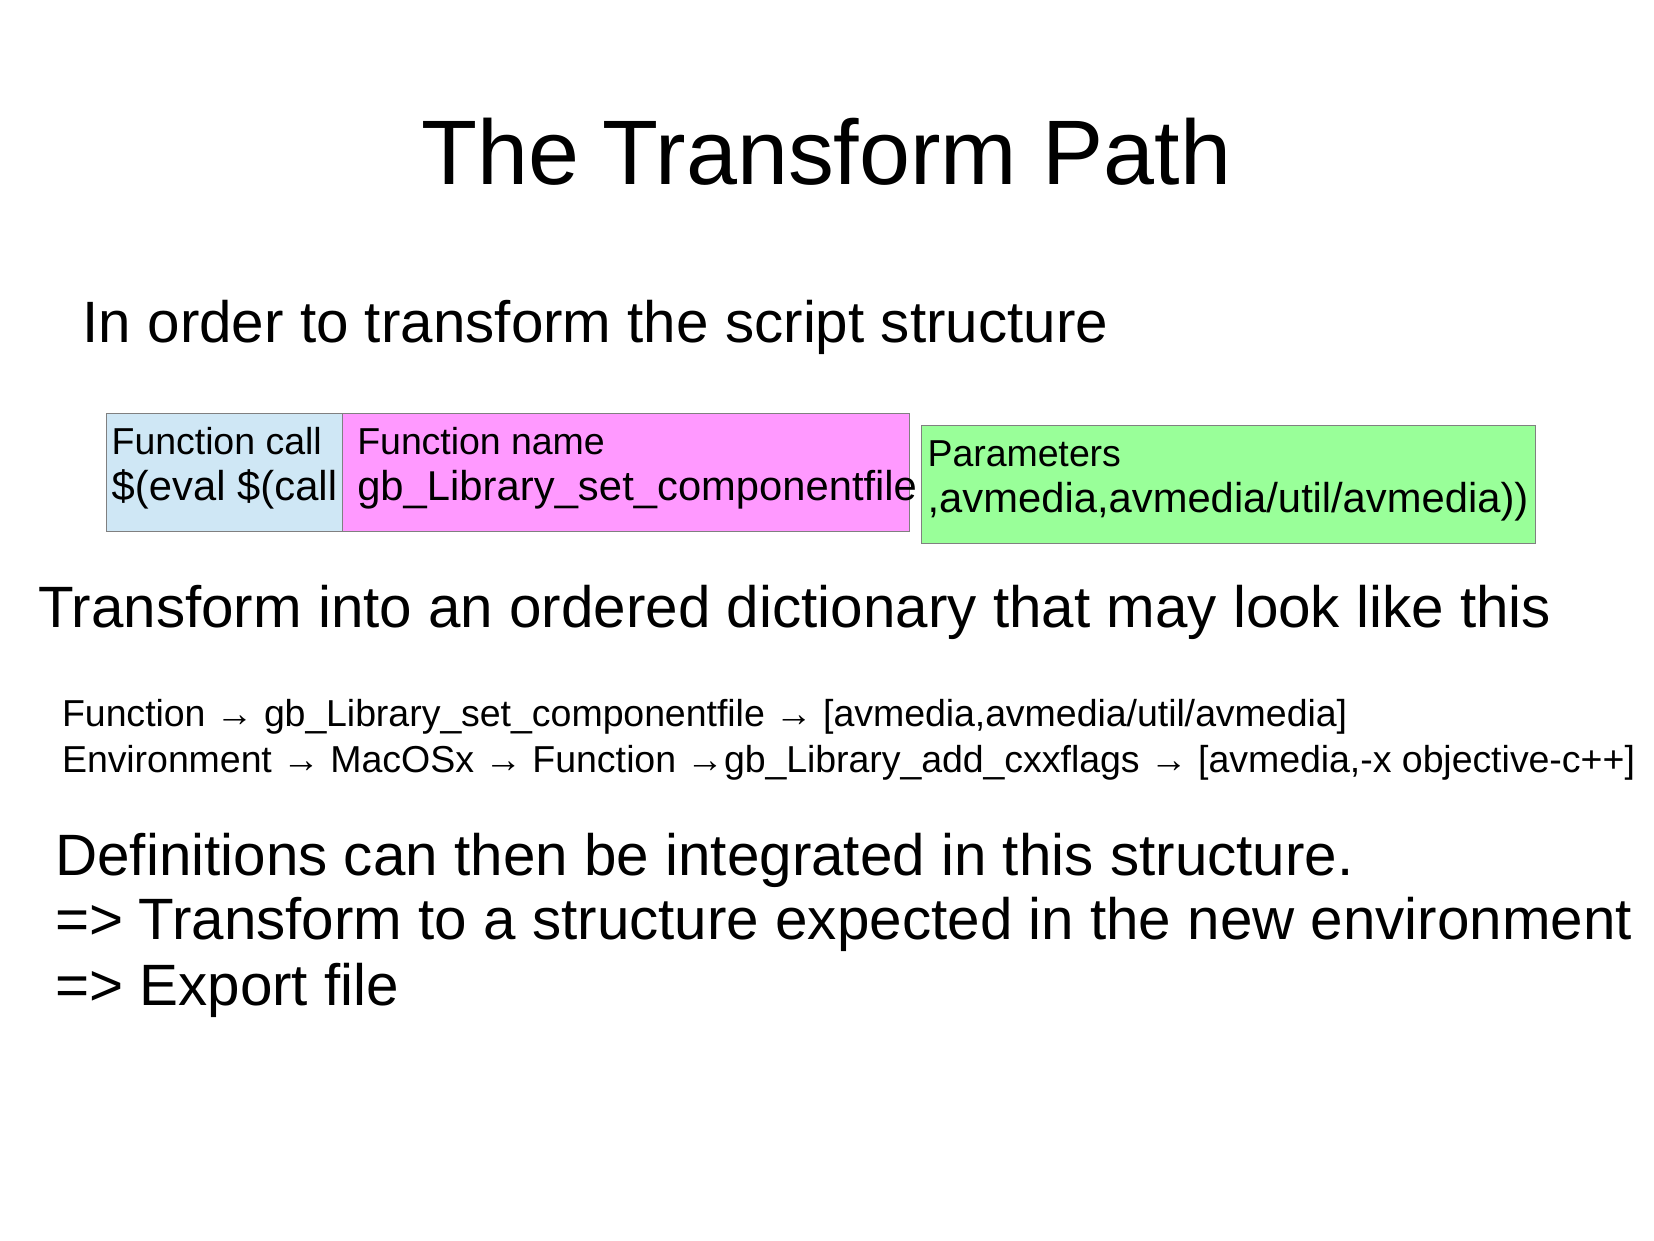

# The Transform Path
In order to transform the script structure
Function call
$(eval $(call
Function name
gb_Library_set_componentfile
Parameters
,avmedia,avmedia/util/avmedia))
Transform into an ordered dictionary that may look like this
Function → gb_Library_set_componentfile → [avmedia,avmedia/util/avmedia]
Environment → MacOSx → Function →gb_Library_add_cxxflags → [avmedia,-x objective-c++]
Definitions can then be integrated in this structure.
=> Transform to a structure expected in the new environment
=> Export file